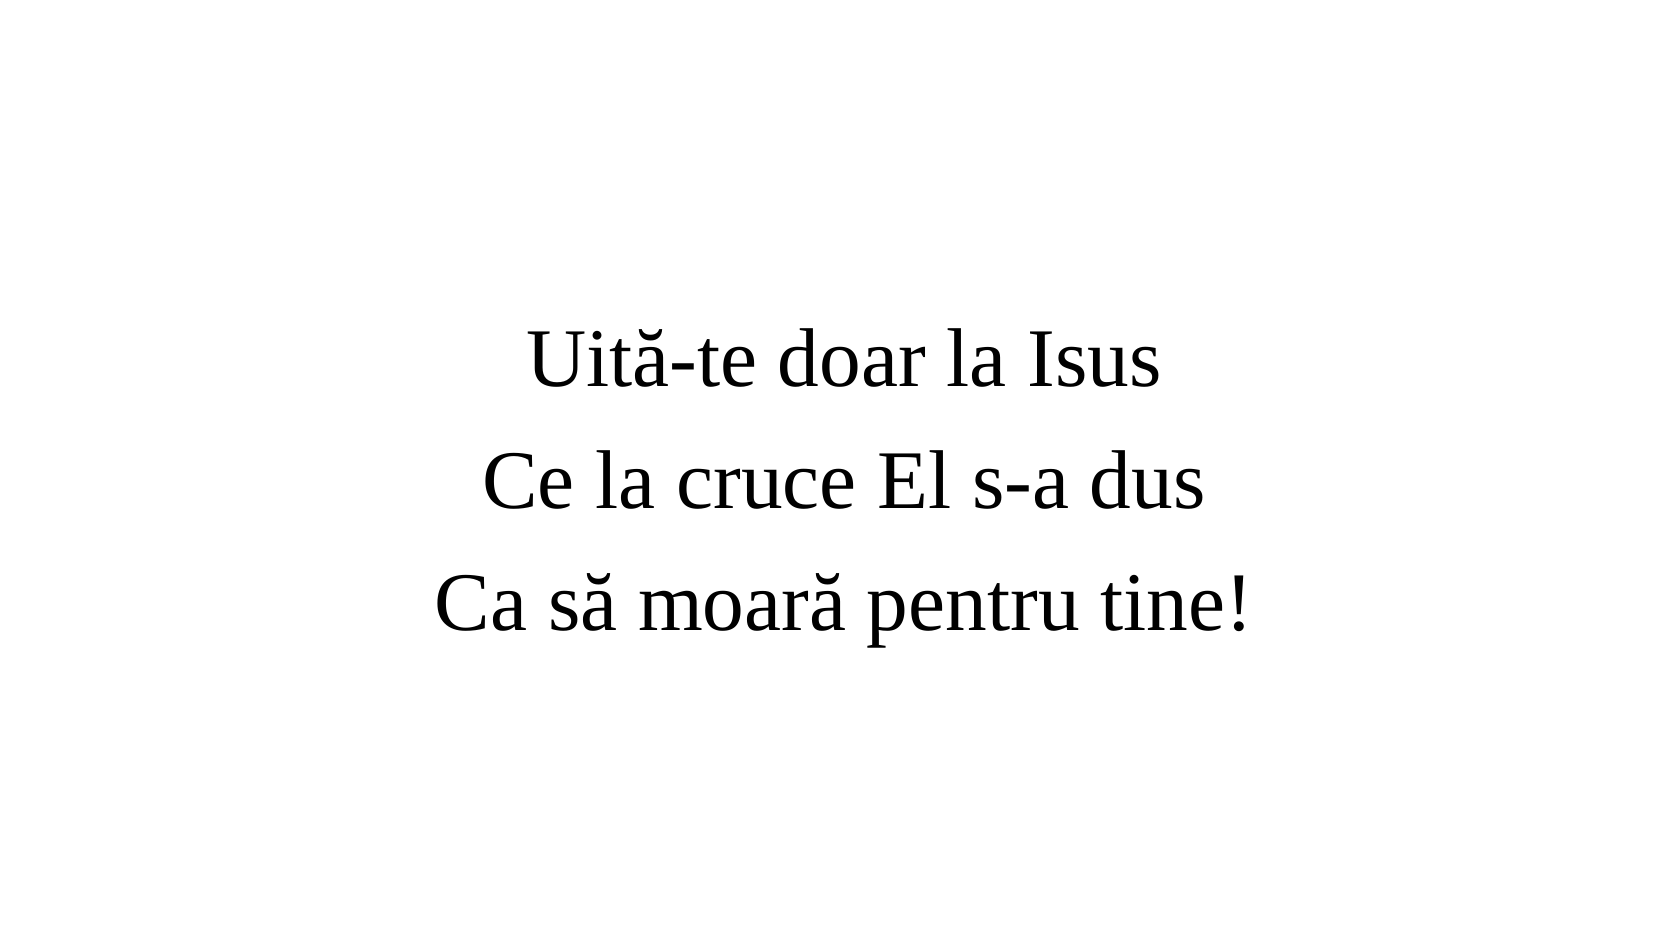

# Uită-te doar la Isus
Ce la cruce El s-a dus
Ca să moară pentru tine!